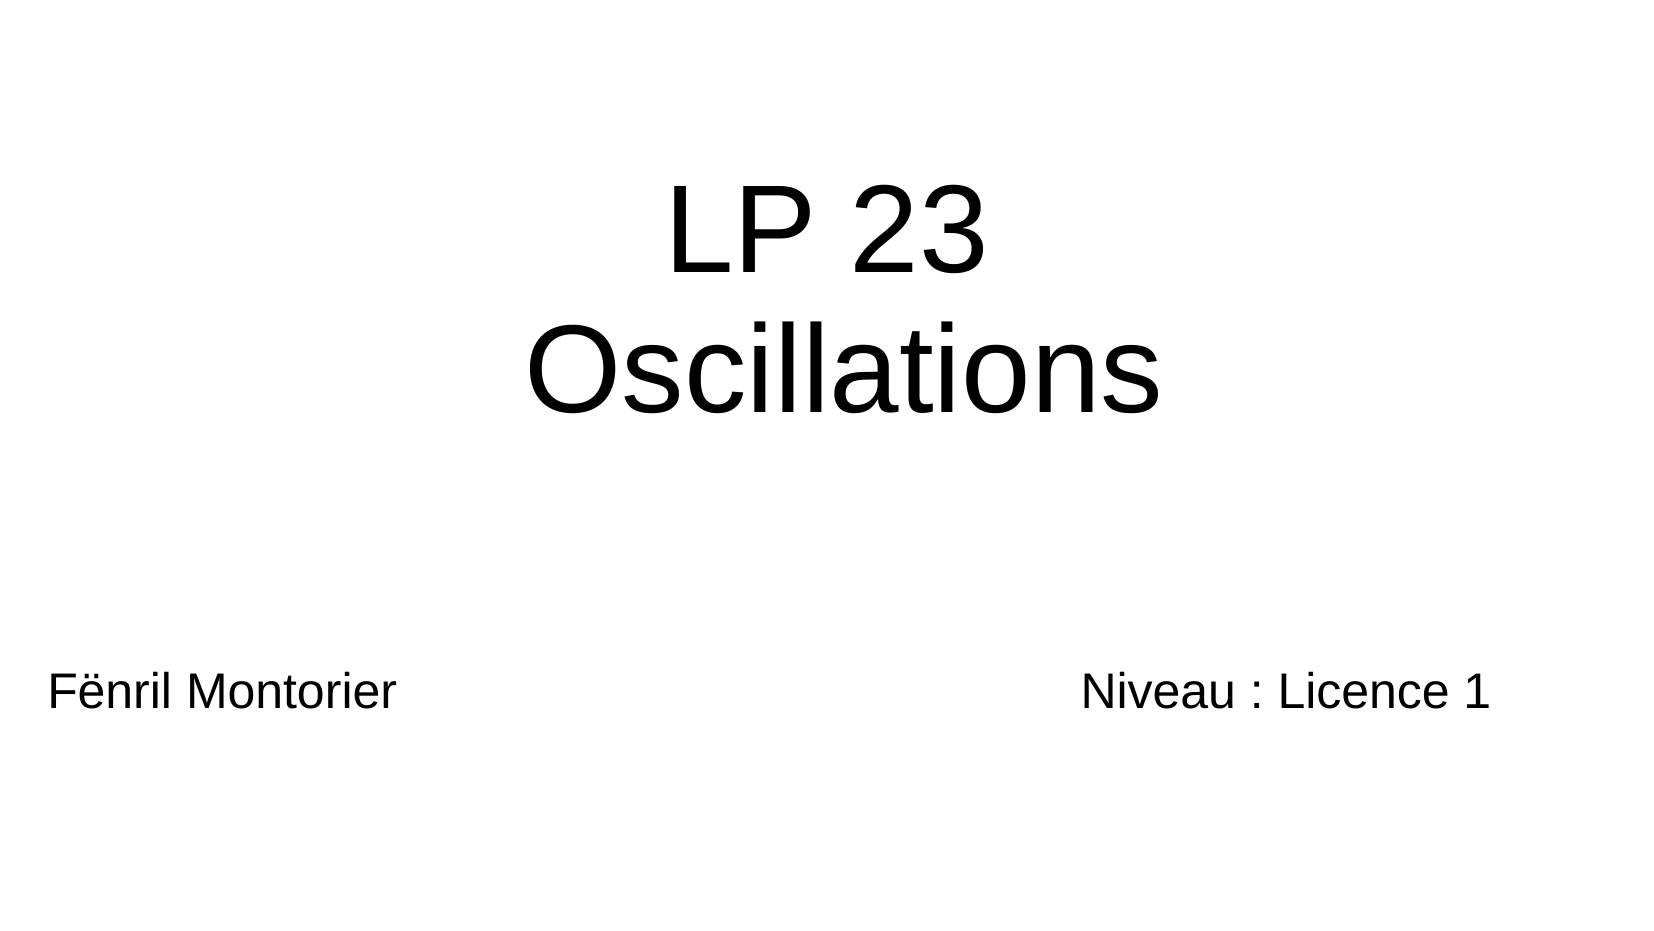

# LP 23 Oscillations
Fënril Montorier										Niveau : Licence 1